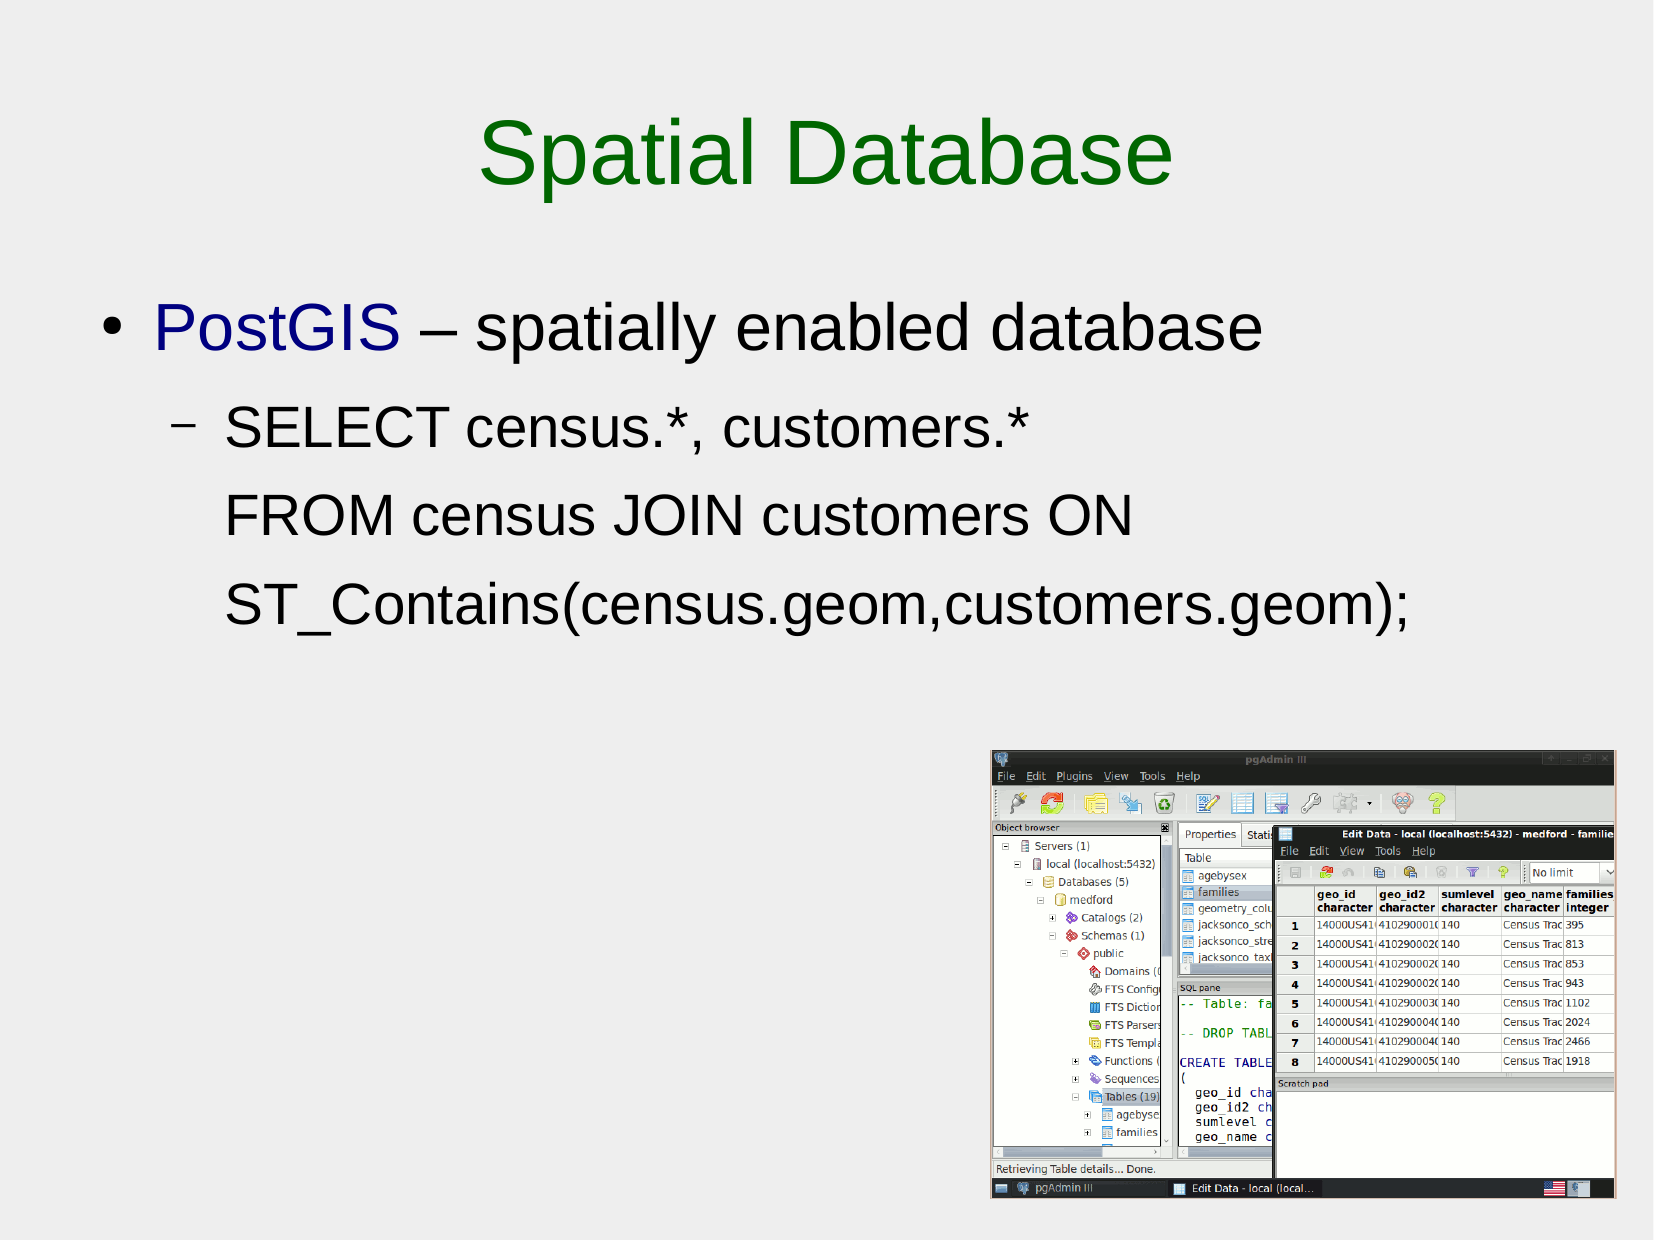

# Spatial Database
PostGIS – spatially enabled database
SELECT census.*, customers.*
FROM census JOIN customers ON
ST_Contains(census.geom,customers.geom);